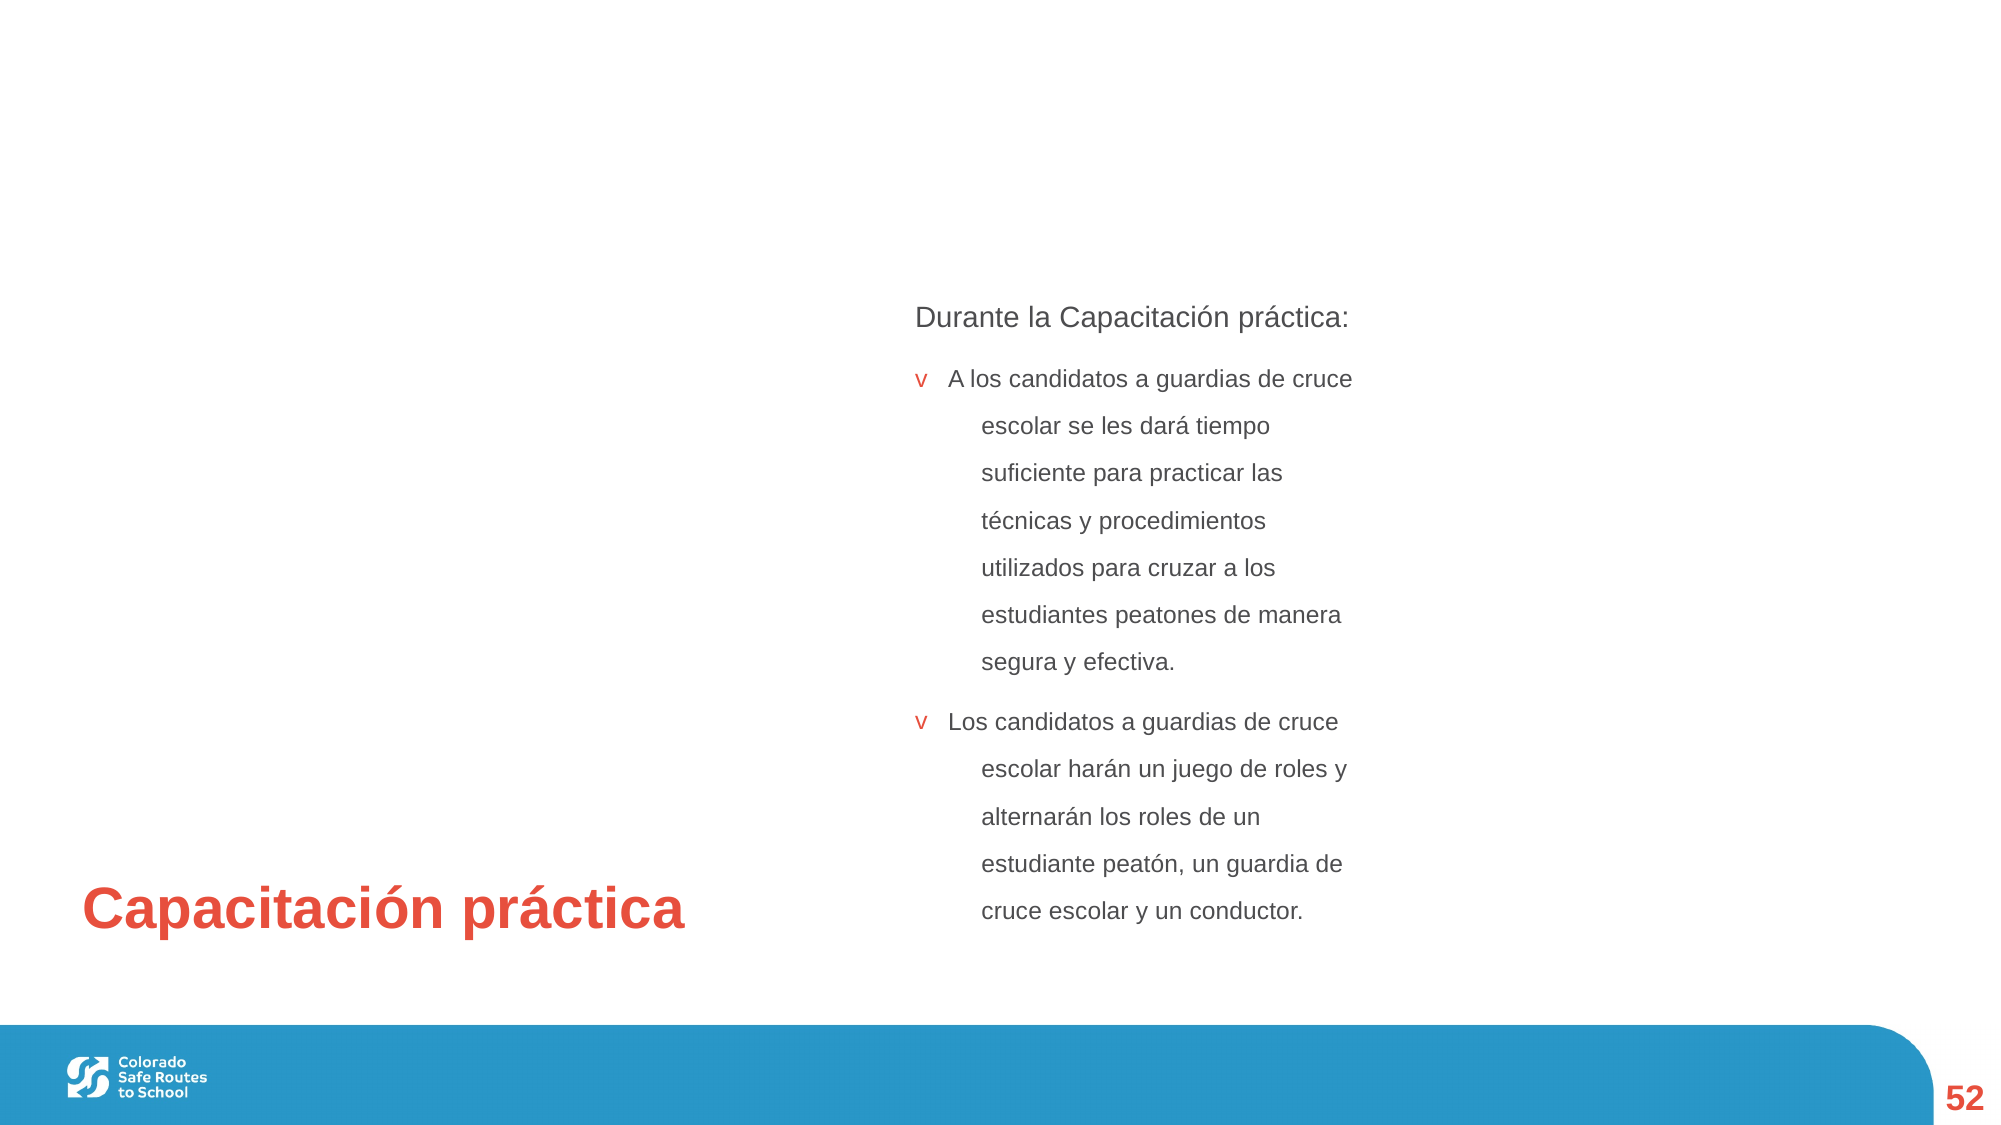

# Capacitación práctica
Durante la Capacitación práctica:
A los candidatos a guardias de cruce escolar se les dará tiempo suficiente para practicar las técnicas y procedimientos utilizados para cruzar a los estudiantes peatones de manera segura y efectiva.
Los candidatos a guardias de cruce escolar harán un juego de roles y alternarán los roles de un estudiante peatón, un guardia de cruce escolar y un conductor.
52